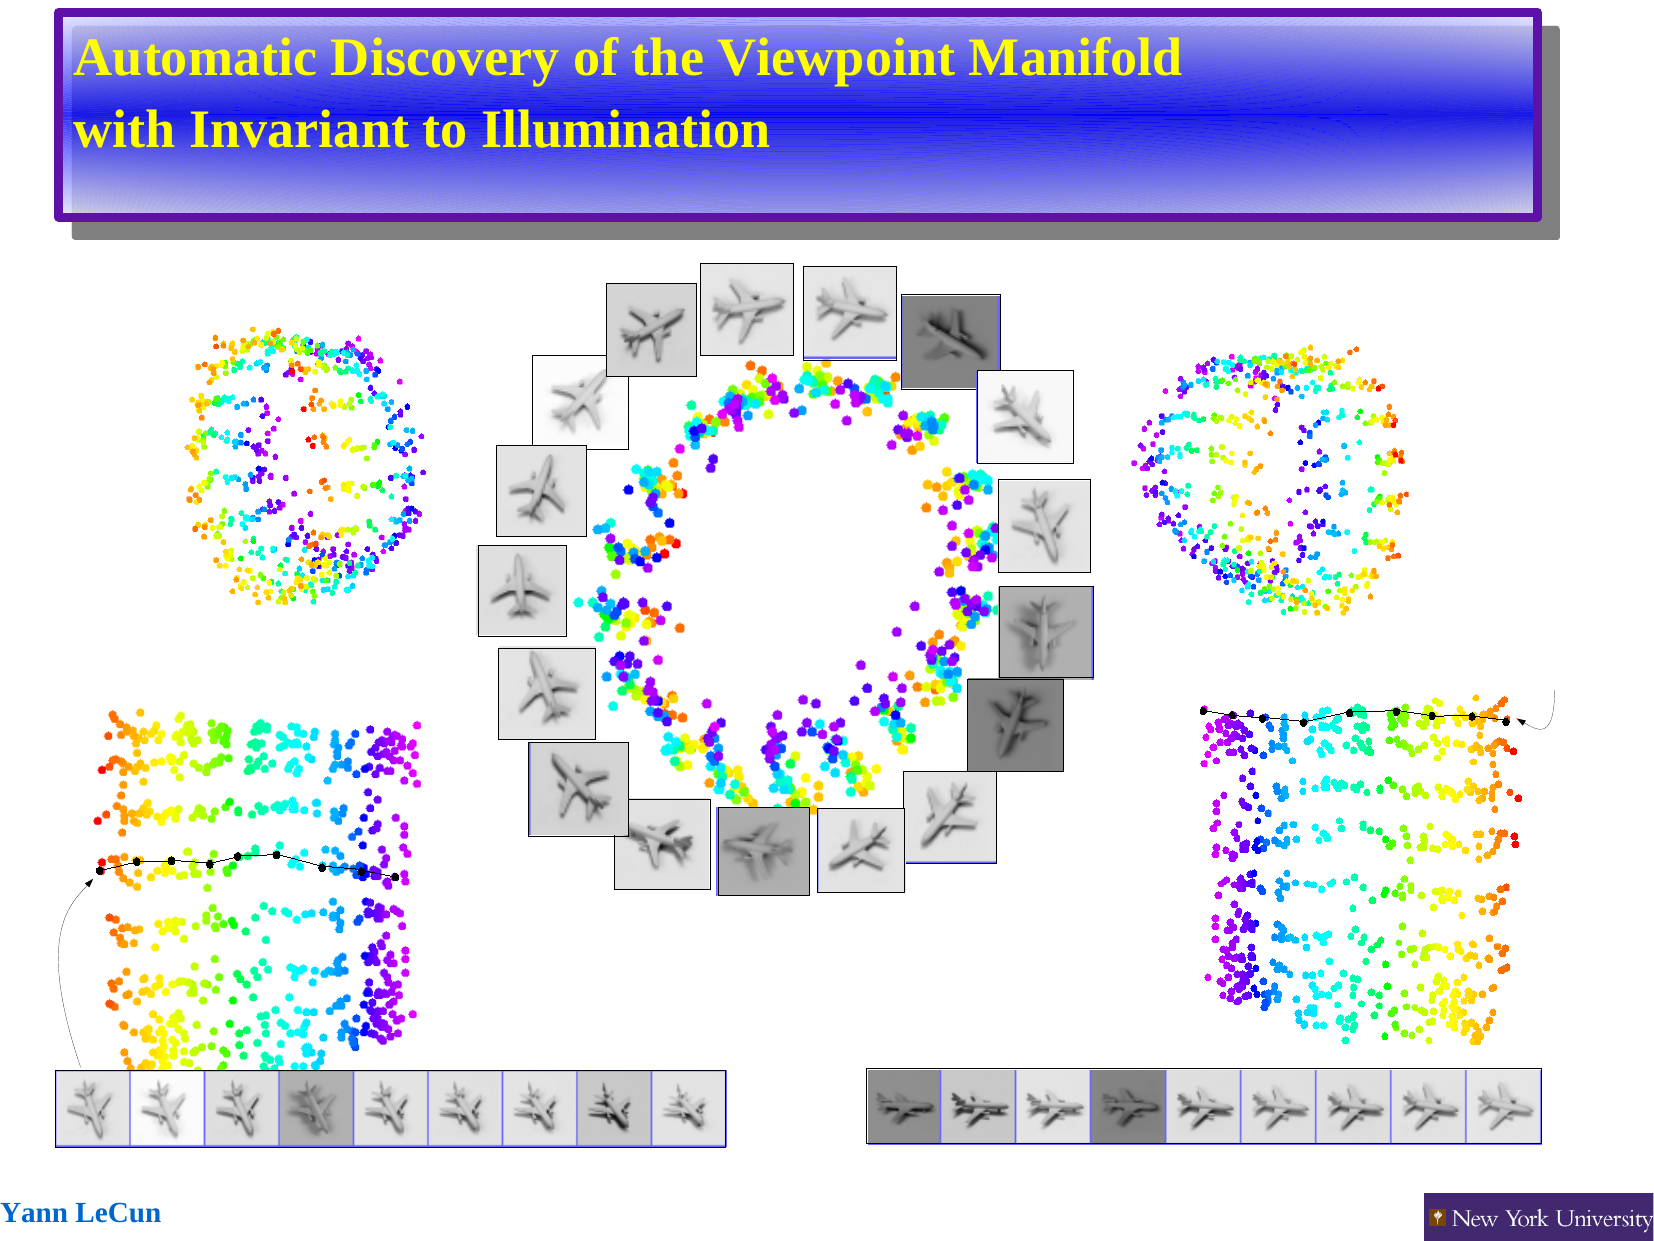

Automatic Discovery of the Viewpoint Manifold
with Invariant to Illumination